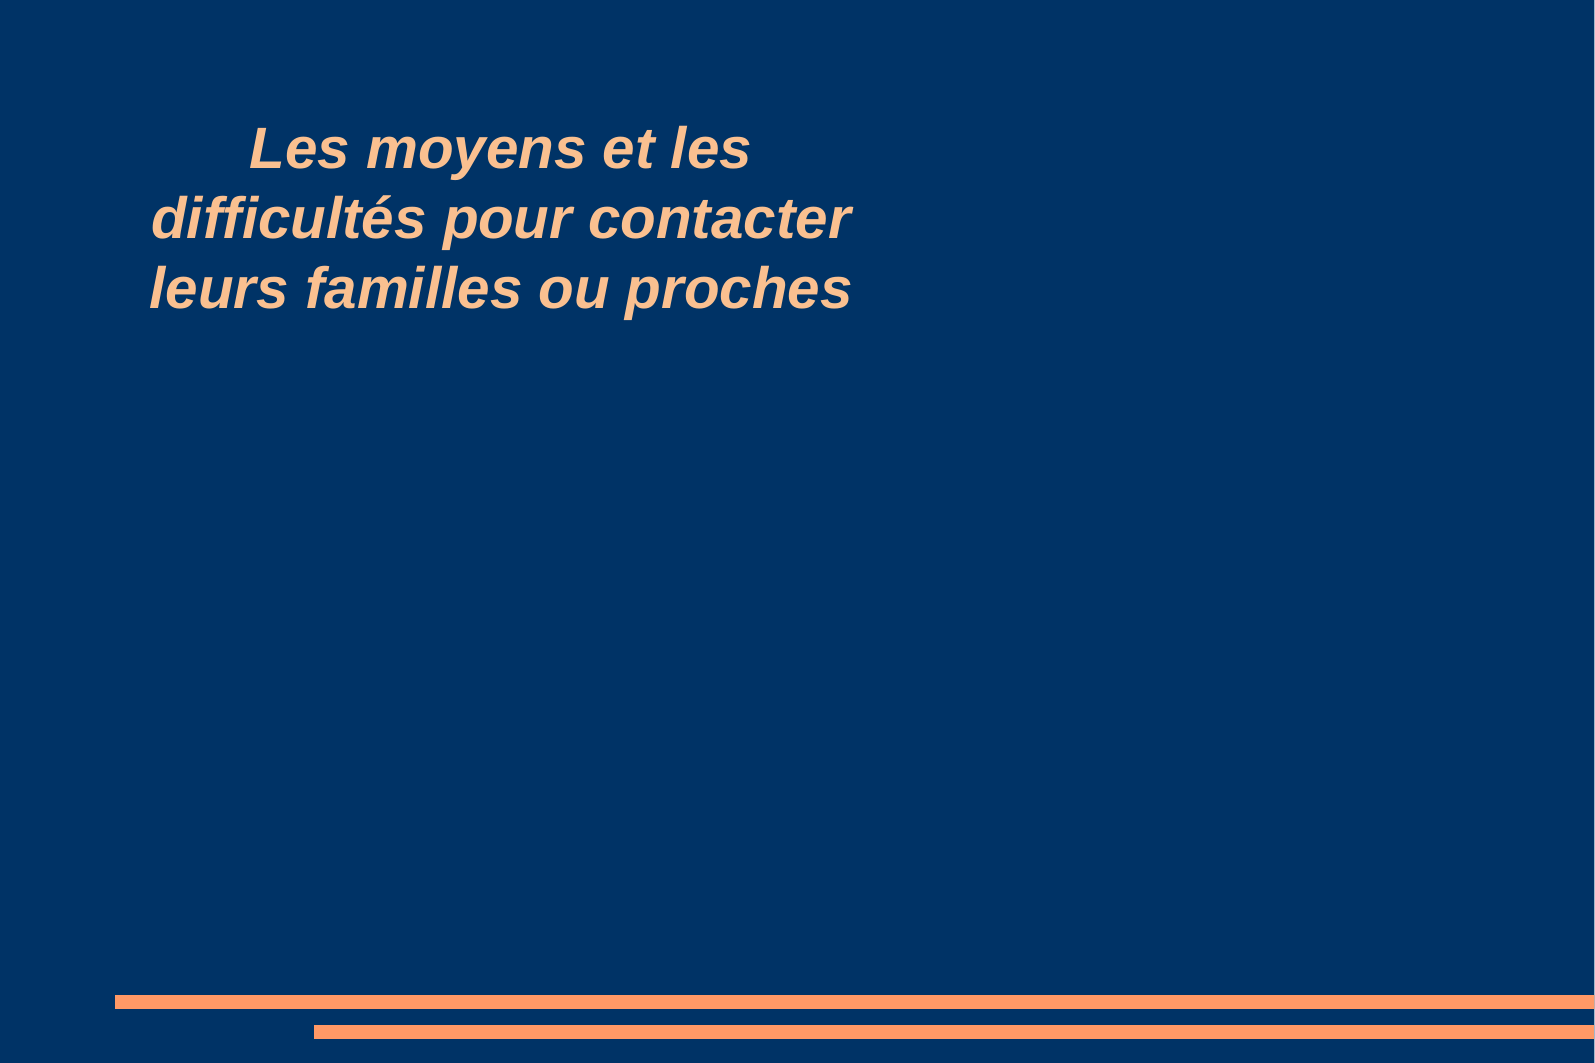

# Les moyens et les difficultés pour contacter leurs familles ou proches